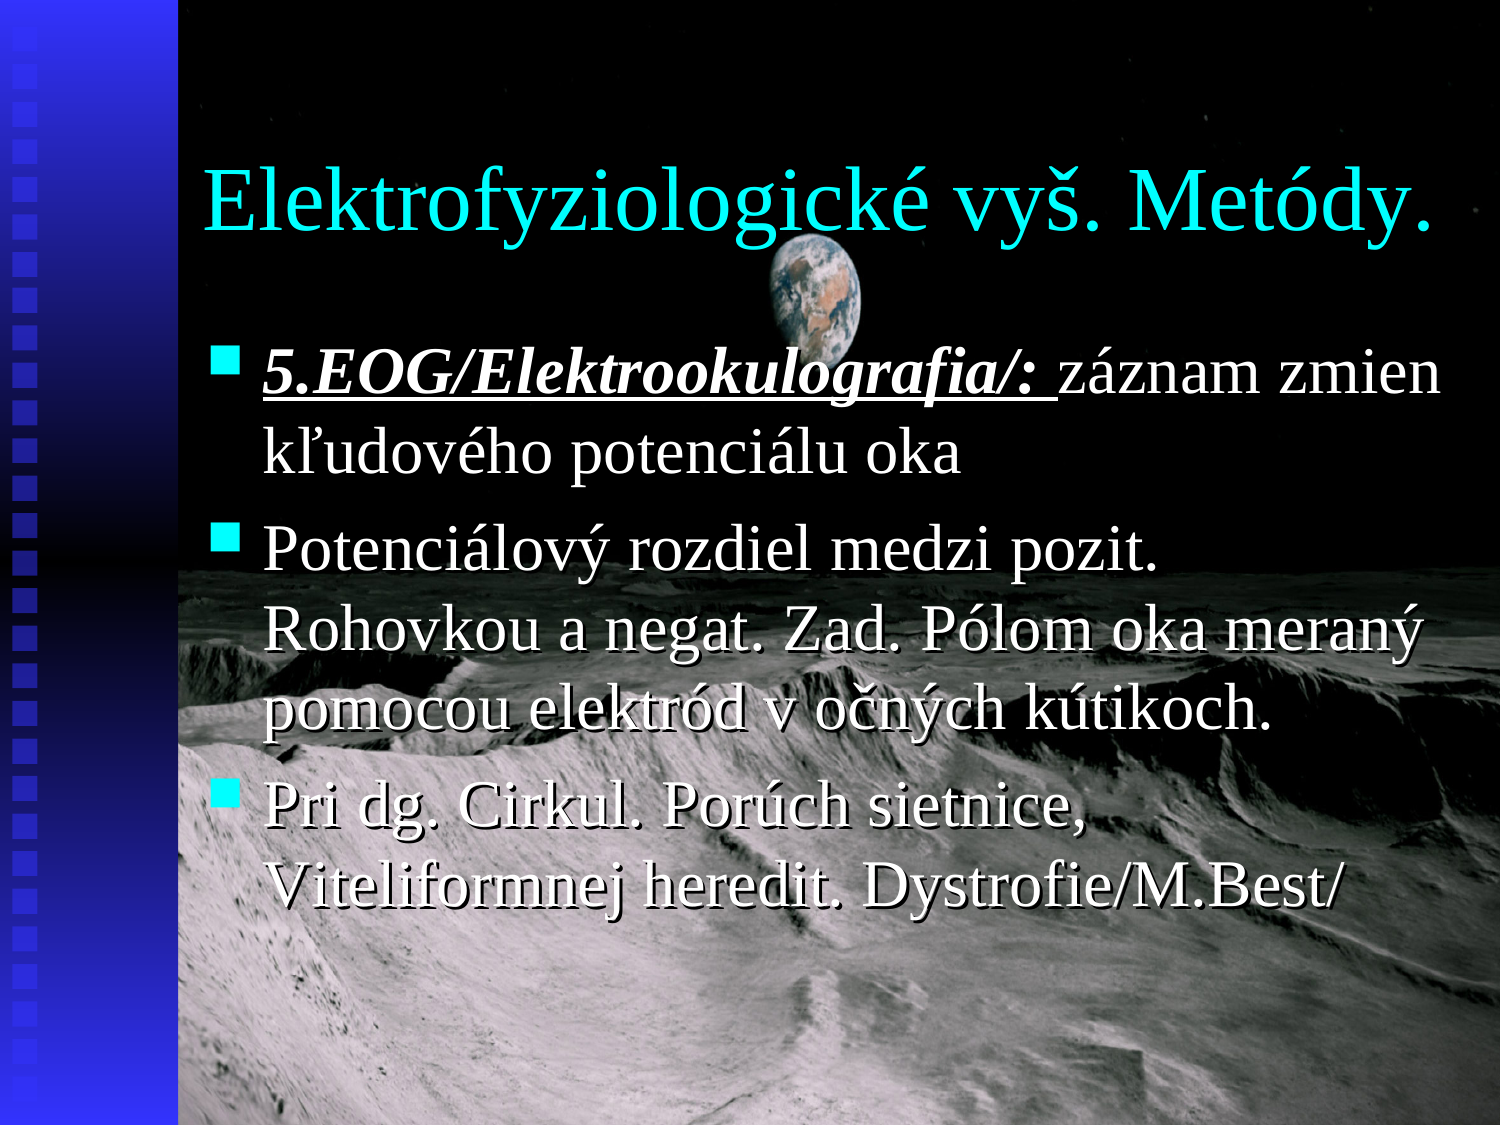

# Elektrofyziologické vyš. Metódy.
5.EOG/Elektrookulografia/: záznam zmien kľudového potenciálu oka
Potenciálový rozdiel medzi pozit. Rohovkou a negat. Zad. Pólom oka meraný pomocou elektród v očných kútikoch.
Pri dg. Cirkul. Porúch sietnice, Viteliformnej heredit. Dystrofie/M.Best/